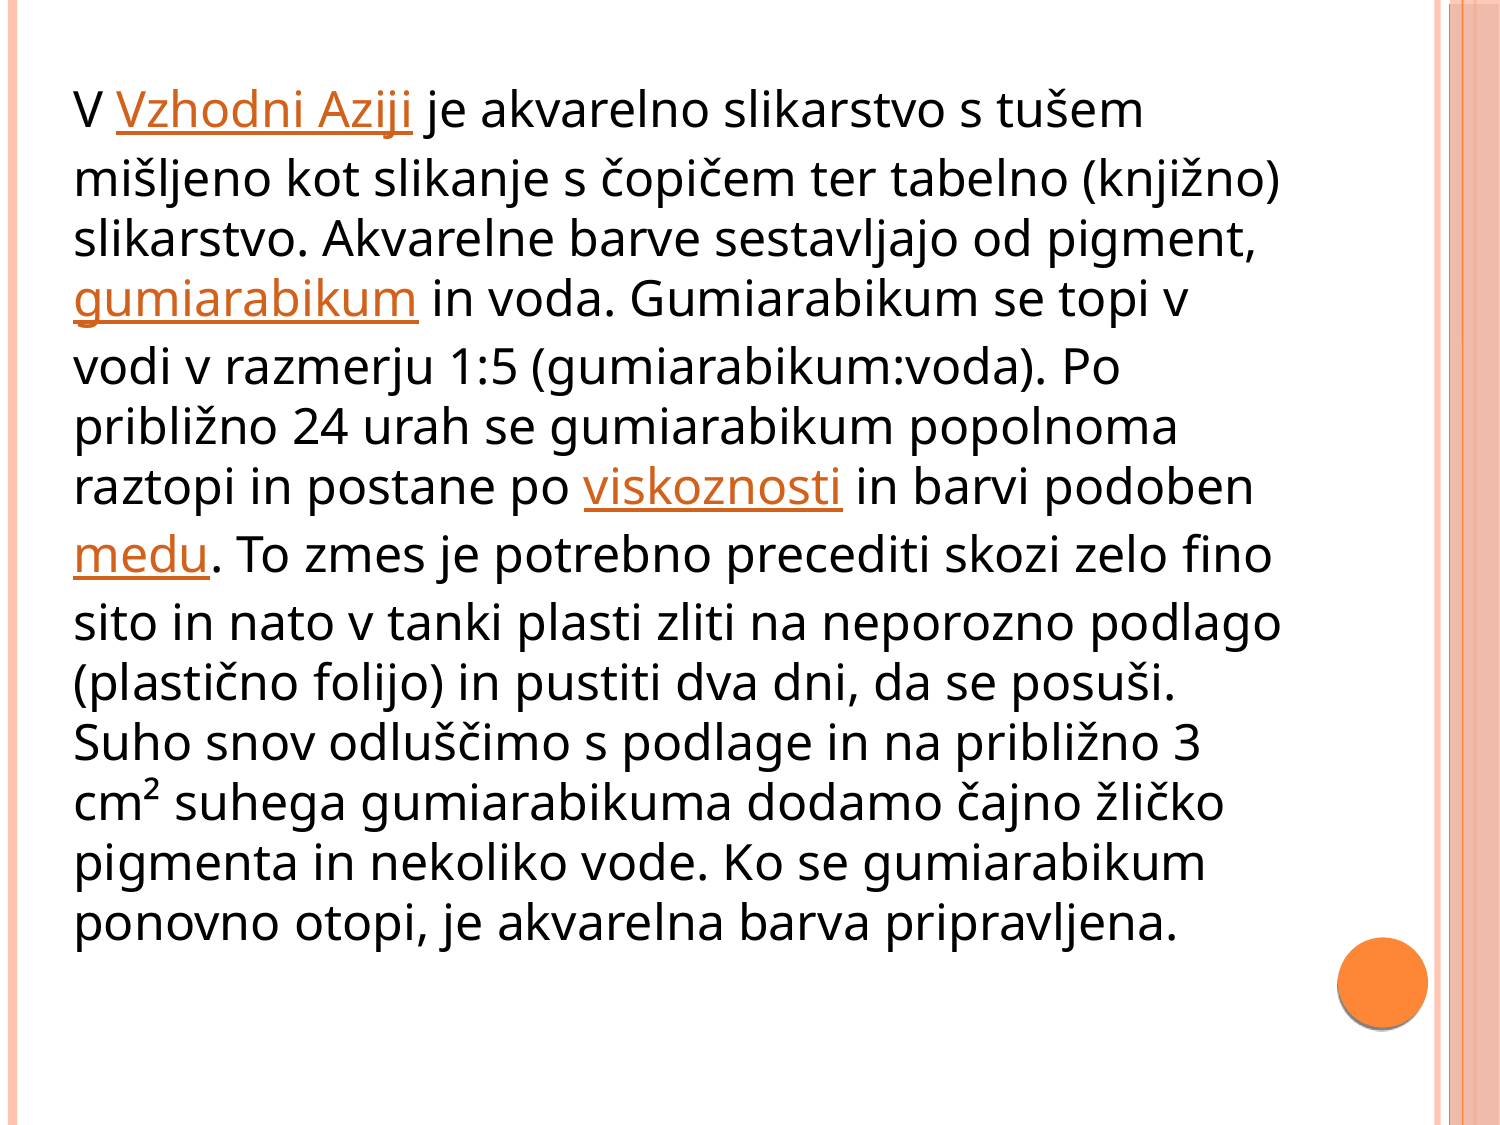

V Vzhodni Aziji je akvarelno slikarstvo s tušem mišljeno kot slikanje s čopičem ter tabelno (knjižno) slikarstvo. Akvarelne barve sestavljajo od pigment, gumiarabikum in voda. Gumiarabikum se topi v vodi v razmerju 1:5 (gumiarabikum:voda). Po približno 24 urah se gumiarabikum popolnoma raztopi in postane po viskoznosti in barvi podoben medu. To zmes je potrebno precediti skozi zelo fino sito in nato v tanki plasti zliti na neporozno podlago (plastično folijo) in pustiti dva dni, da se posuši. Suho snov odluščimo s podlage in na približno 3 cm² suhega gumiarabikuma dodamo čajno žličko pigmenta in nekoliko vode. Ko se gumiarabikum ponovno otopi, je akvarelna barva pripravljena.